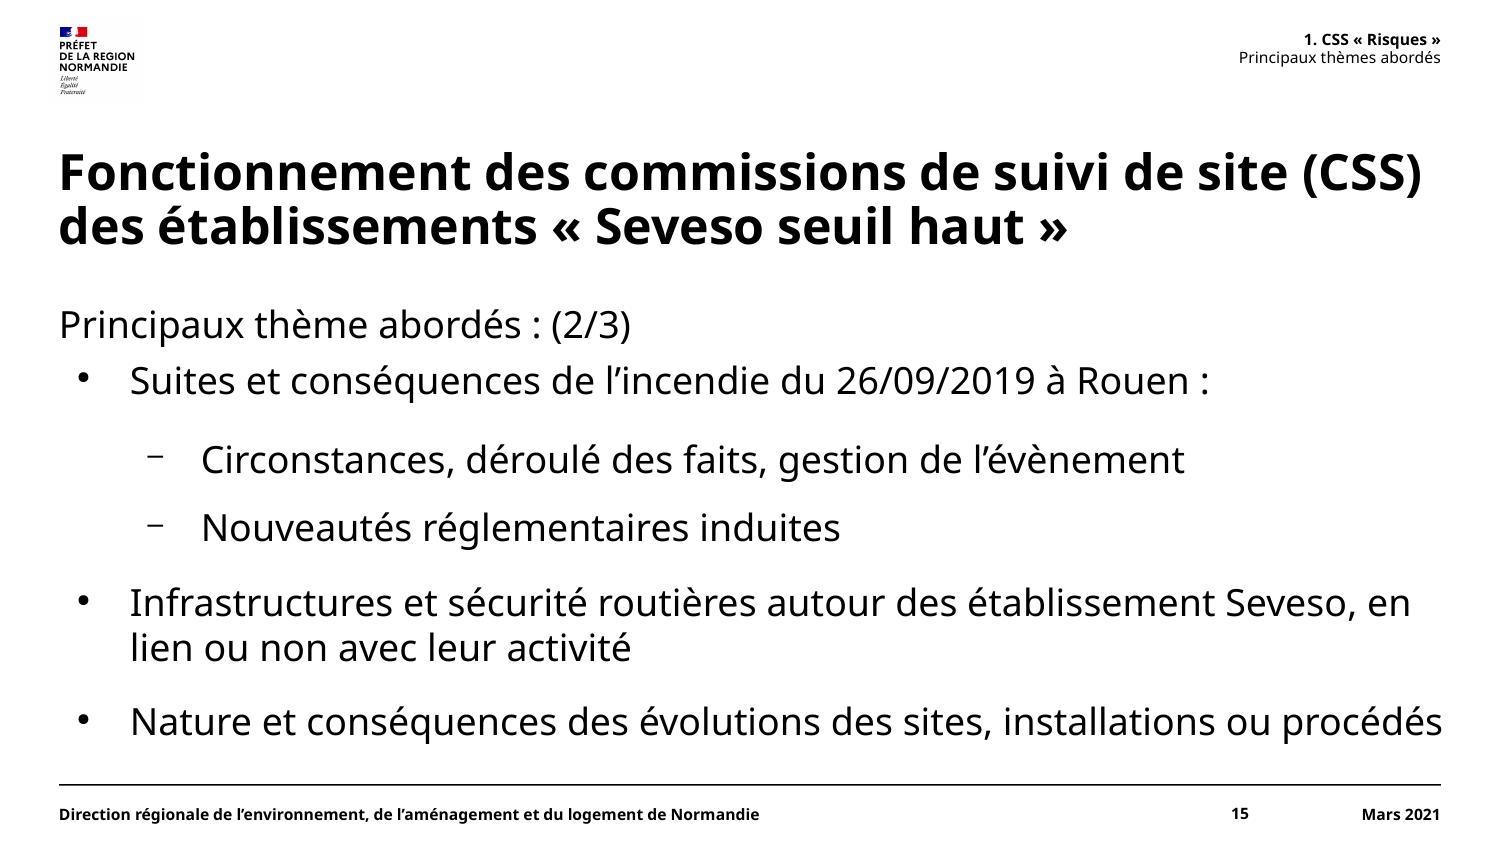

CSS « Risques »
Principaux thèmes abordés
# Fonctionnement des commissions de suivi de site (CSS) des établissements « Seveso seuil haut »
Principaux thème abordés : (2/3)
Suites et conséquences de l’incendie du 26/09/2019 à Rouen :
Circonstances, déroulé des faits, gestion de l’évènement
Nouveautés réglementaires induites
Infrastructures et sécurité routières autour des établissement Seveso, en lien ou non avec leur activité
Nature et conséquences des évolutions des sites, installations ou procédés
Direction régionale de l’environnement, de l’aménagement et du logement de Normandie
Mars 2021